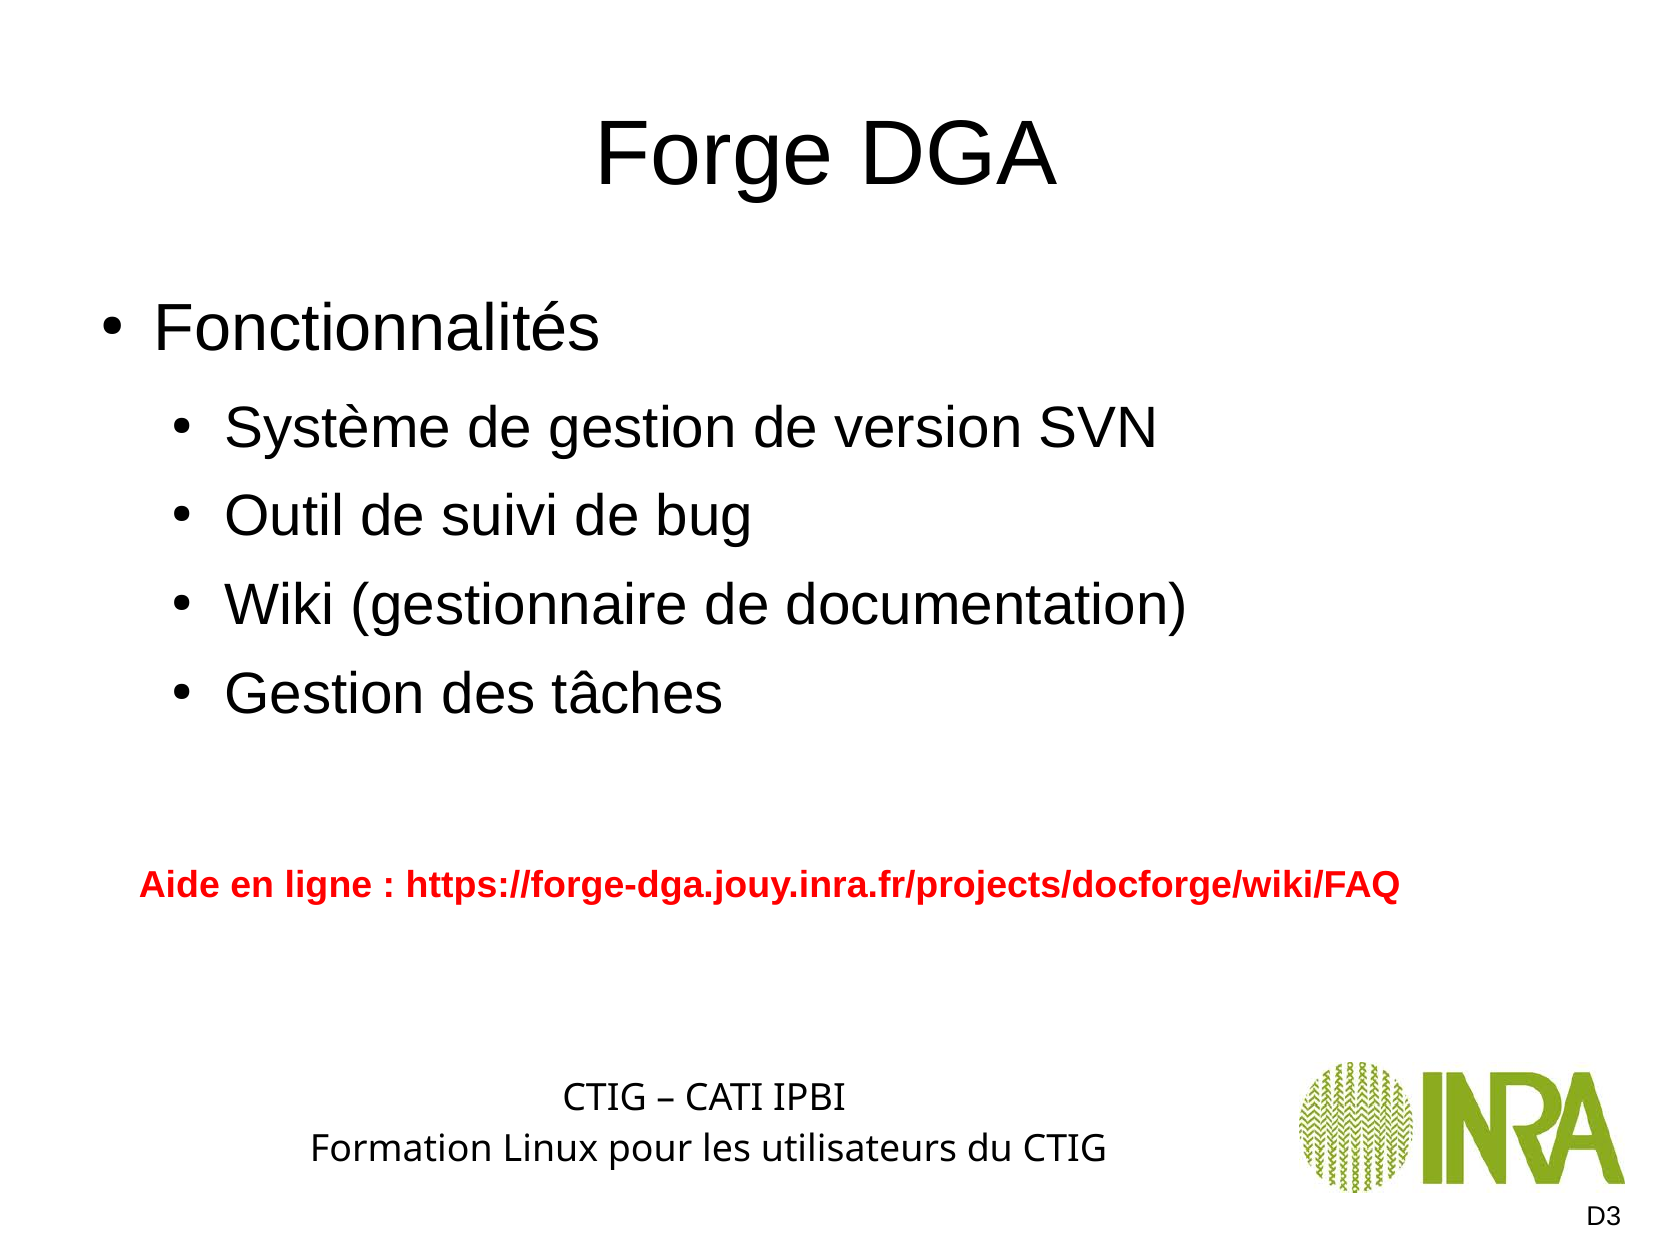

# Forge DGA
Fonctionnalités
Système de gestion de version SVN
Outil de suivi de bug
Wiki (gestionnaire de documentation)
Gestion des tâches
Aide en ligne : https://forge-dga.jouy.inra.fr/projects/docforge/wiki/FAQ
CTIG – CATI IPBI
Formation Linux pour les utilisateurs du CTIG
D